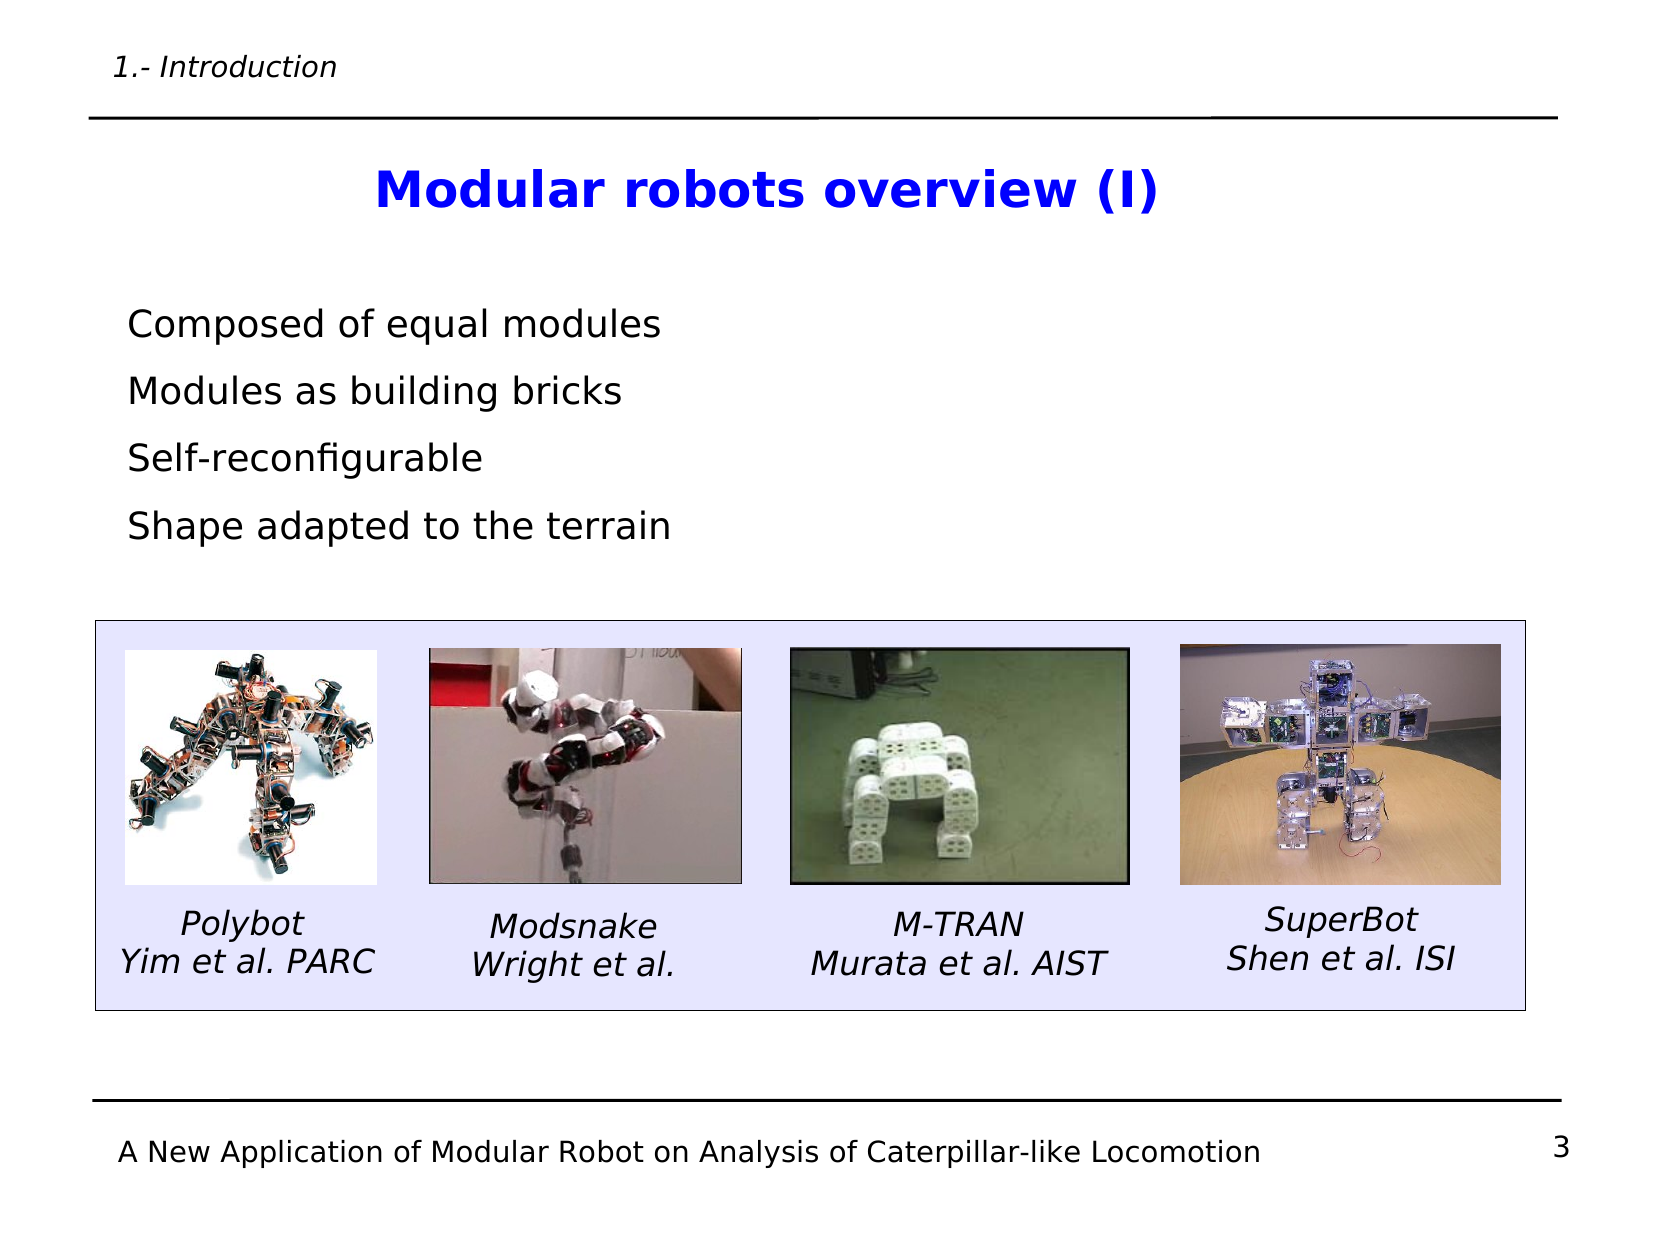

1.- Introduction
Modular robots overview (I)
 Composed of equal modules
 Modules as building bricks
 Self-reconfigurable
 Shape adapted to the terrain
SuperBot
Shen et al. ISI
Polybot
Yim et al. PARC
M-TRAN
Murata et al. AIST
Modsnake
Wright et al.
A New Application of Modular Robot on Analysis of Caterpillar-like Locomotion
3